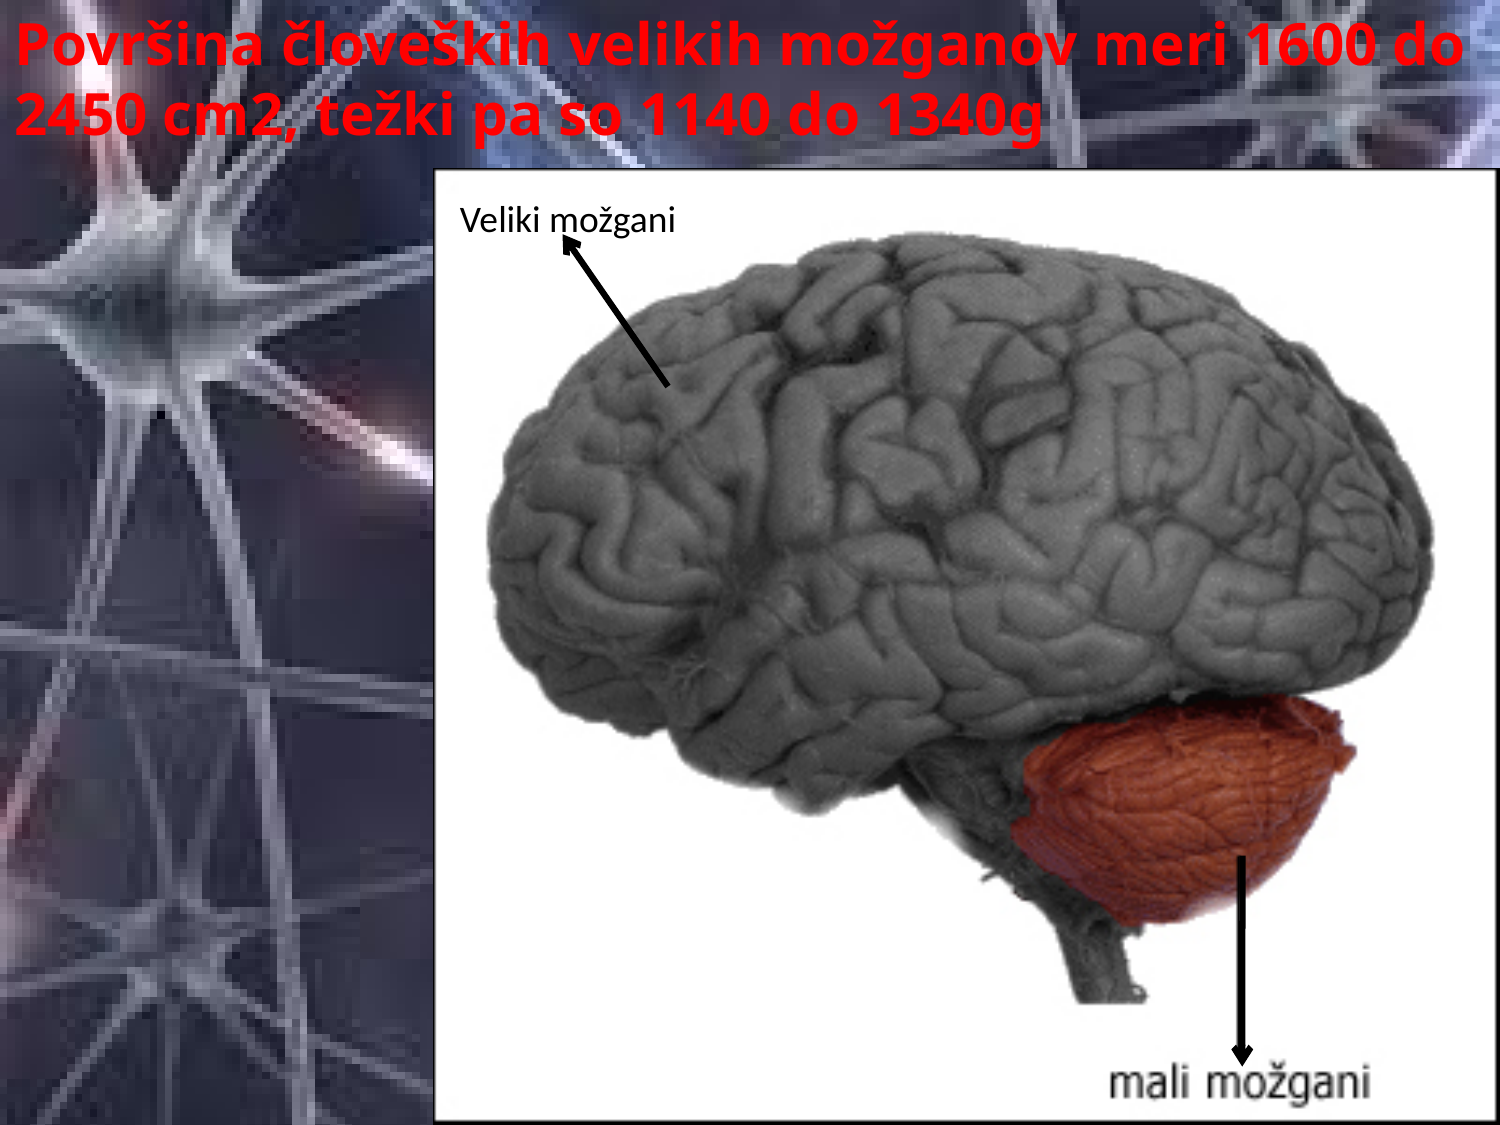

Površina človeških velikih možganov meri 1600 do 2450 cm2, težki pa so 1140 do 1340g
Veliki možgani